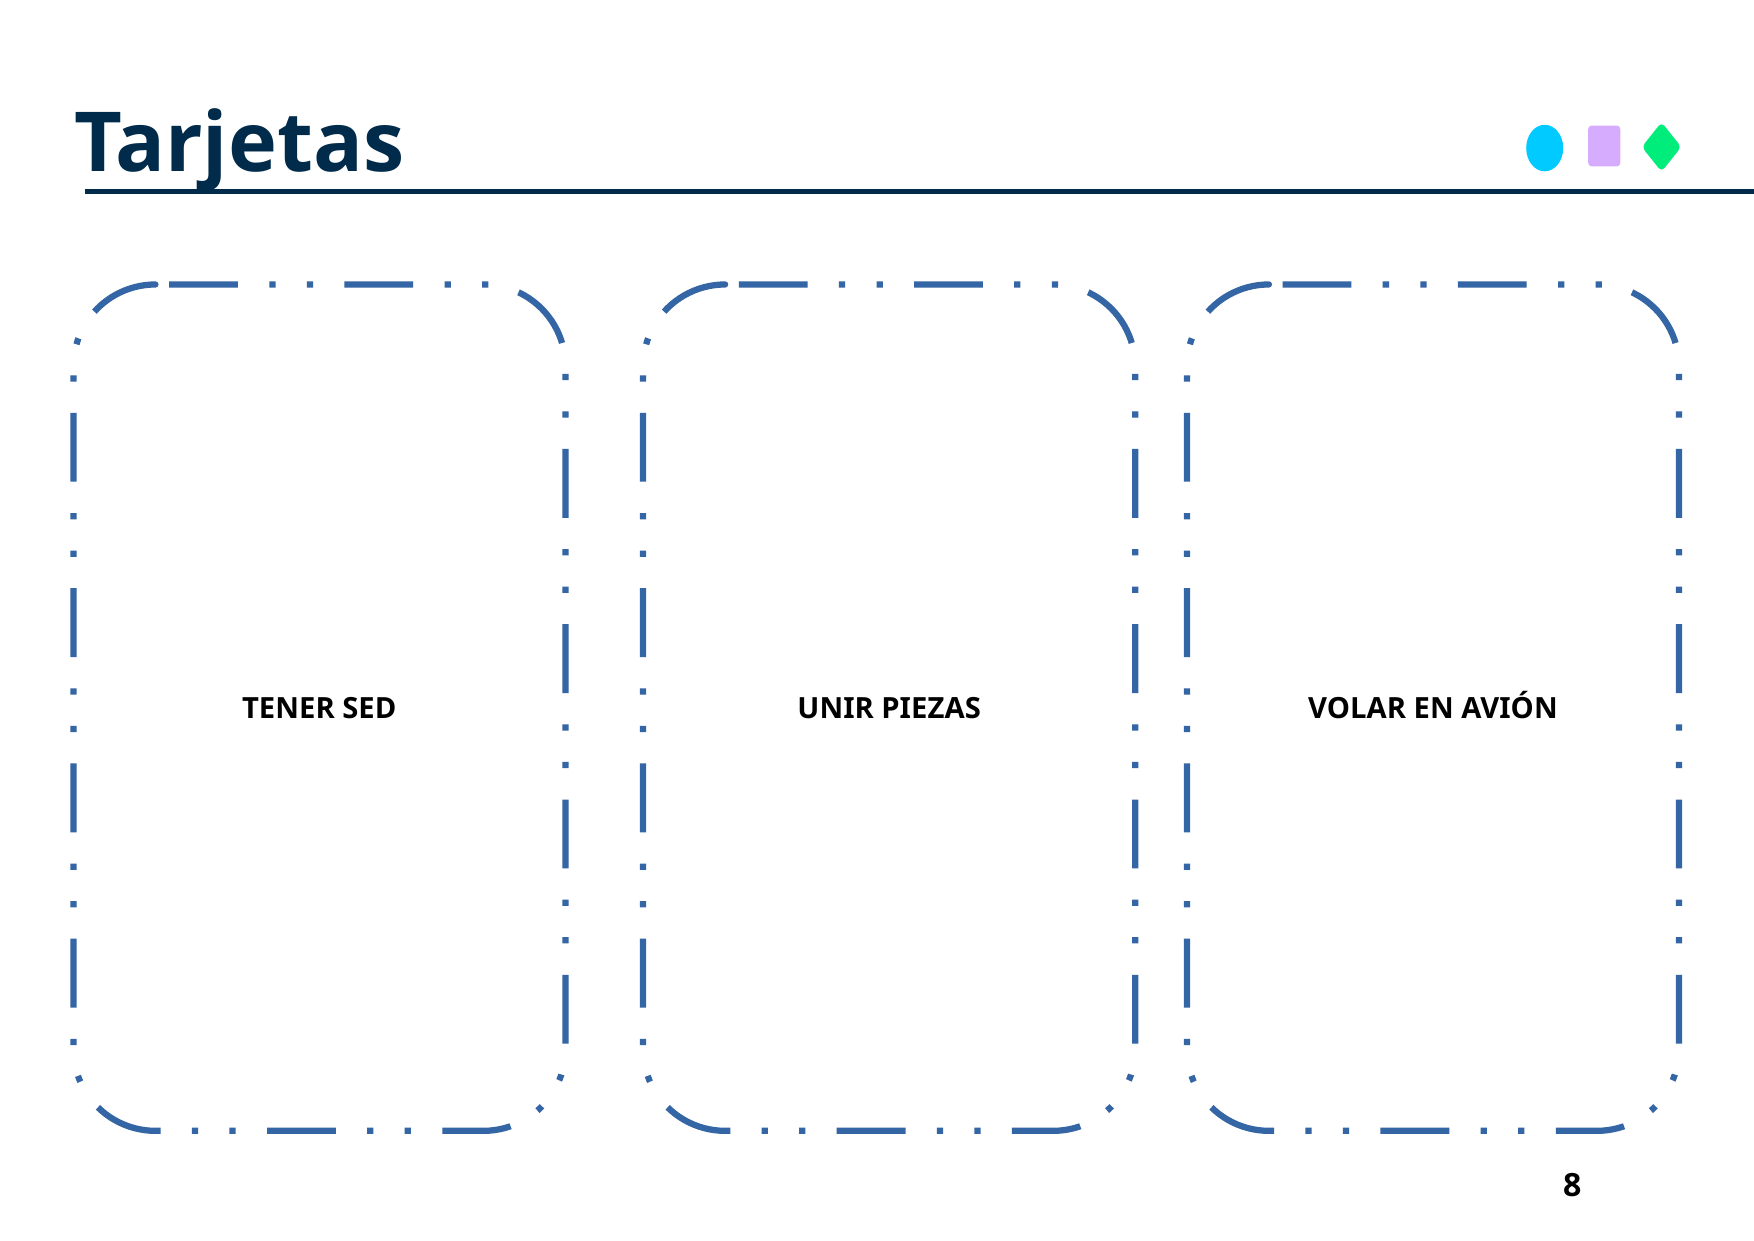

# Tarjetas
TENER SED
UNIR PIEZAS
VOLAR EN AVIÓN